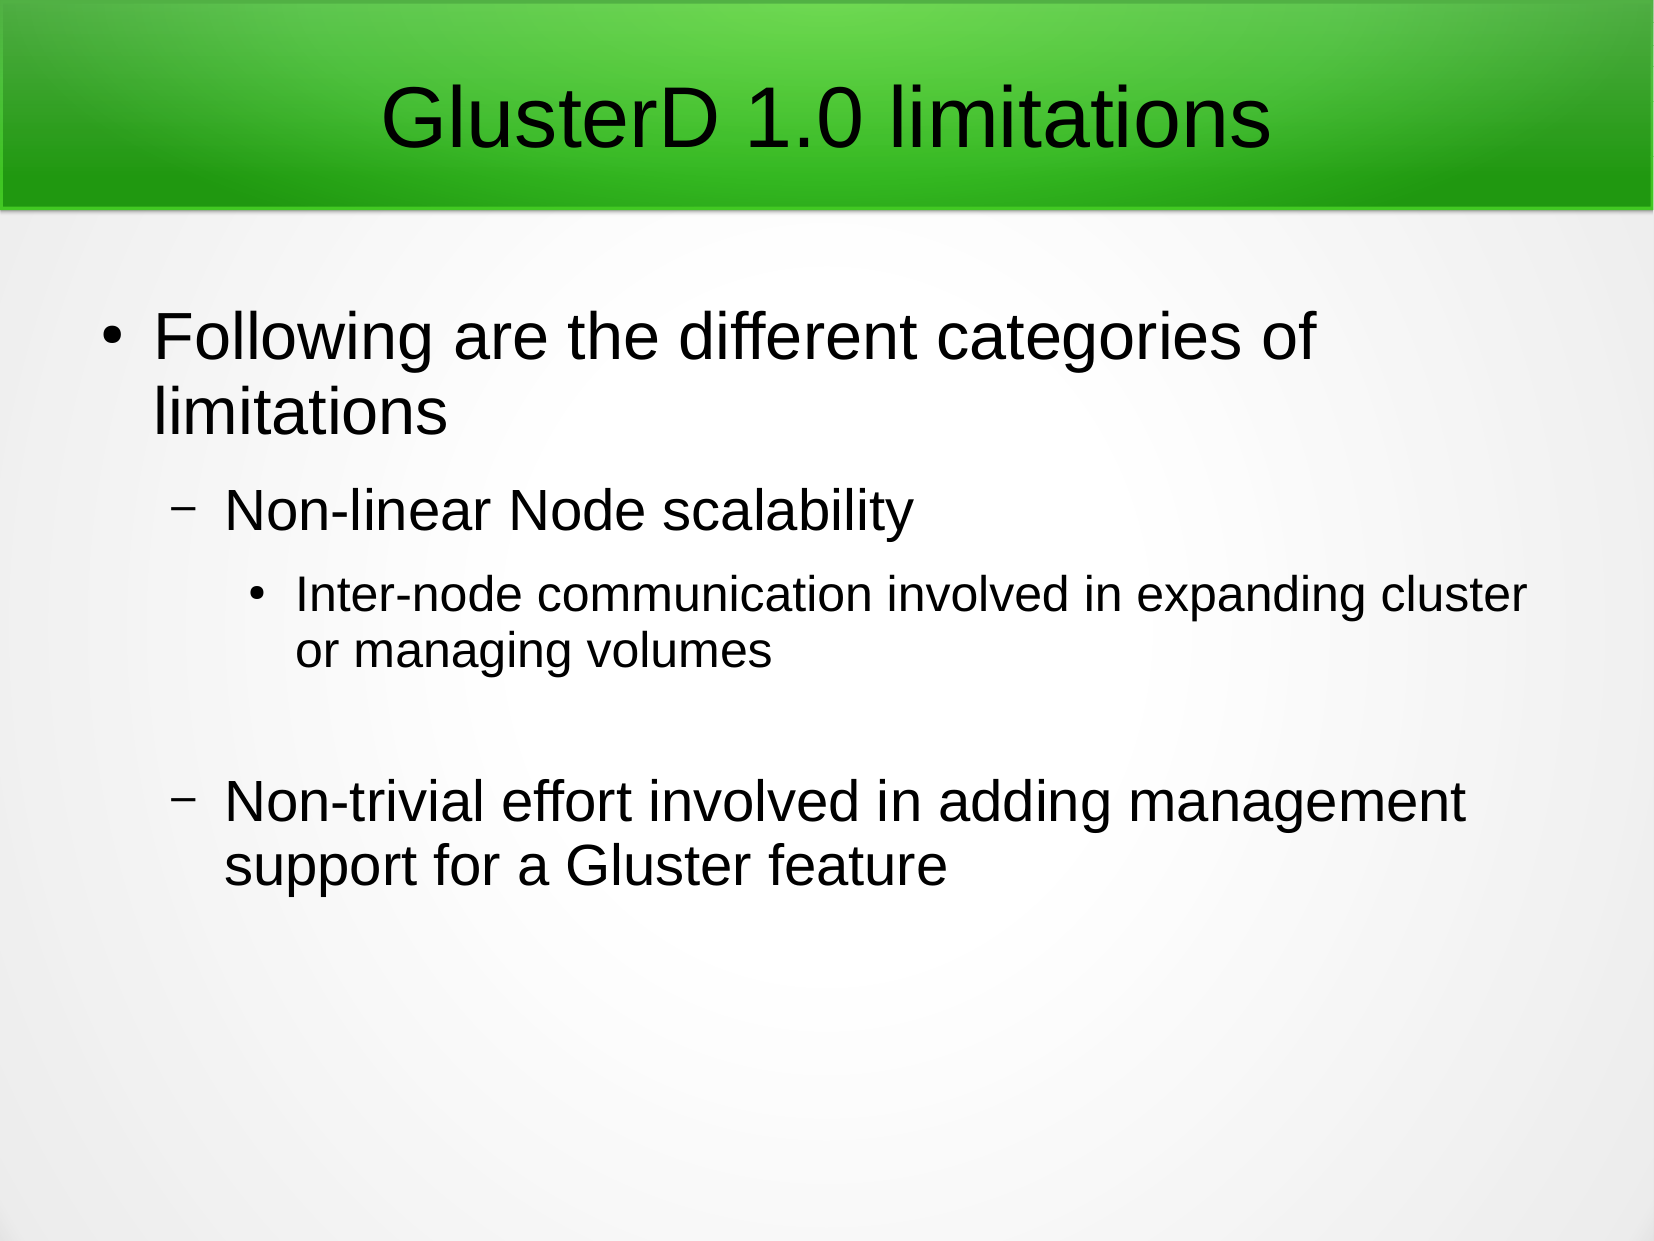

# GlusterD 1.0 limitations
Following are the different categories of limitations
Non-linear Node scalability
Inter-node communication involved in expanding cluster or managing volumes
Non-trivial effort involved in adding management support for a Gluster feature